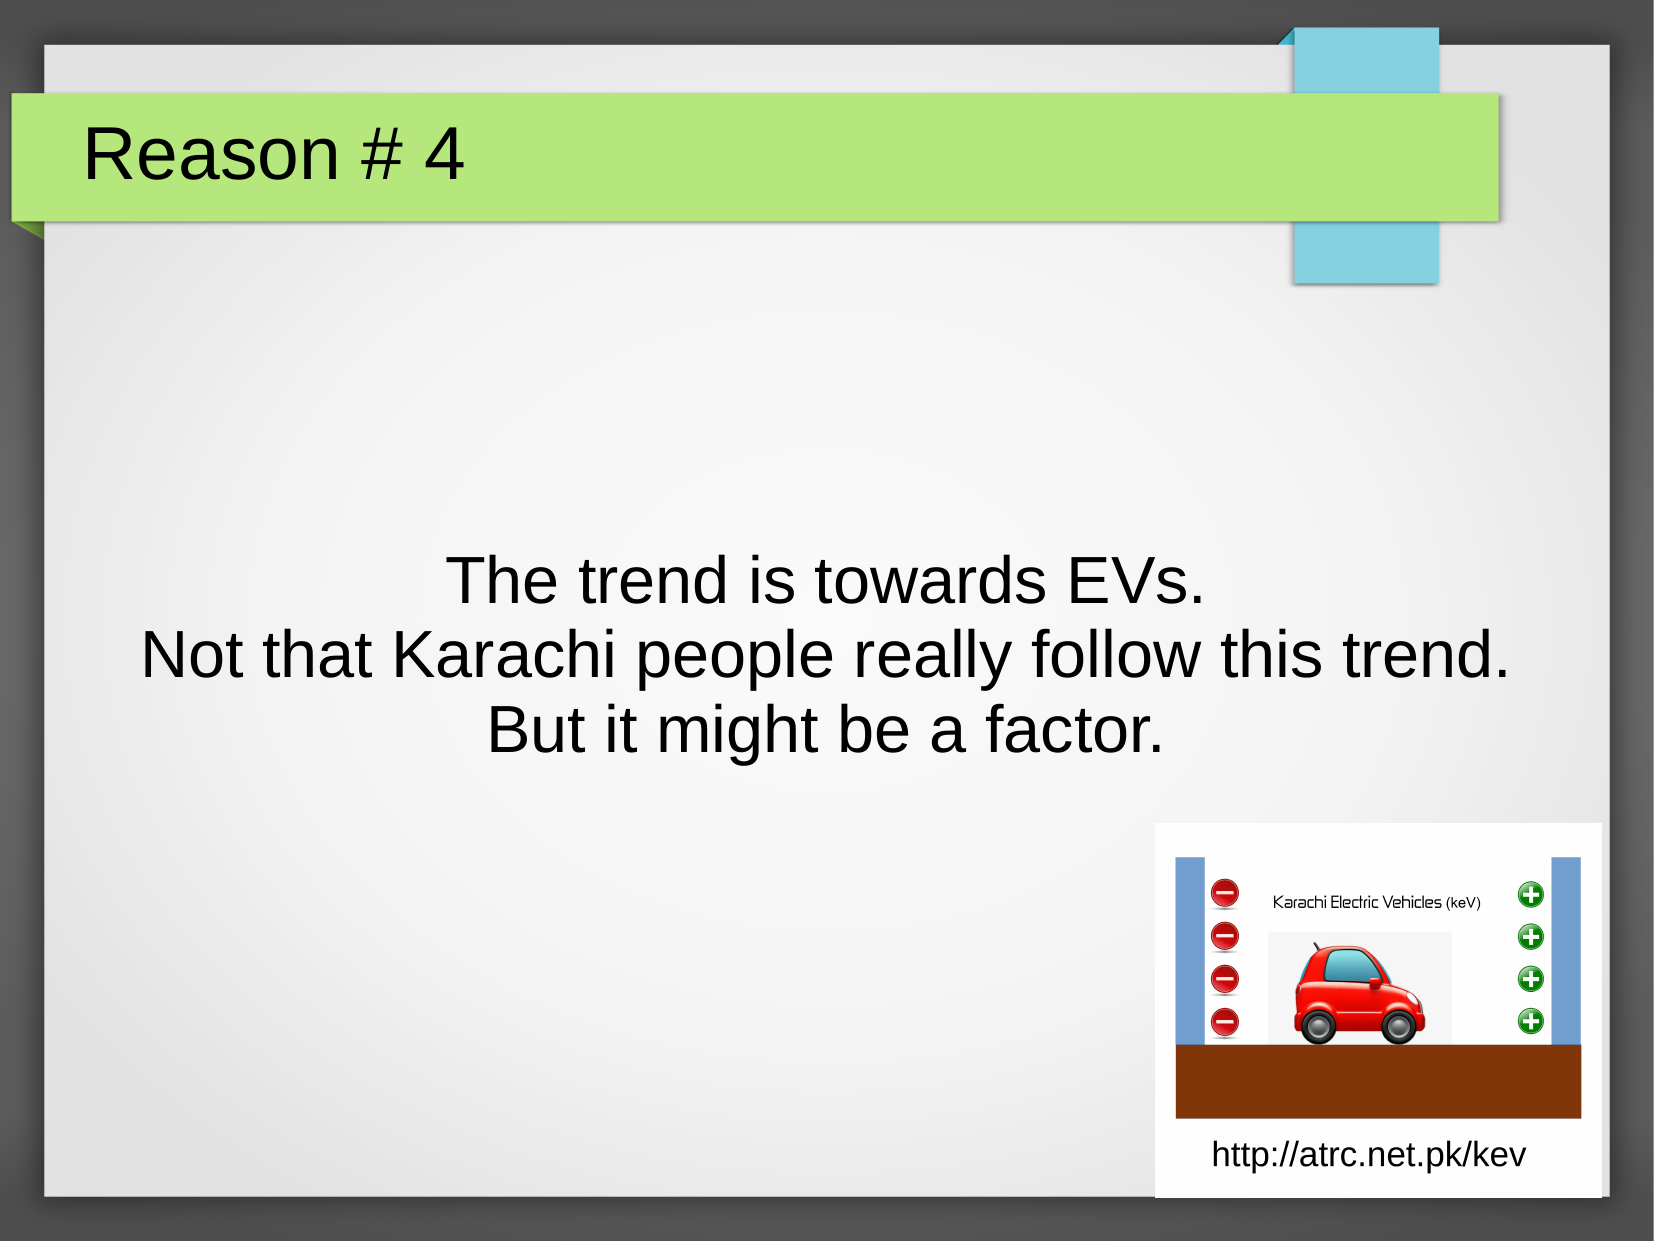

# Reason # 4
The trend is towards EVs.
Not that Karachi people really follow this trend. But it might be a factor.